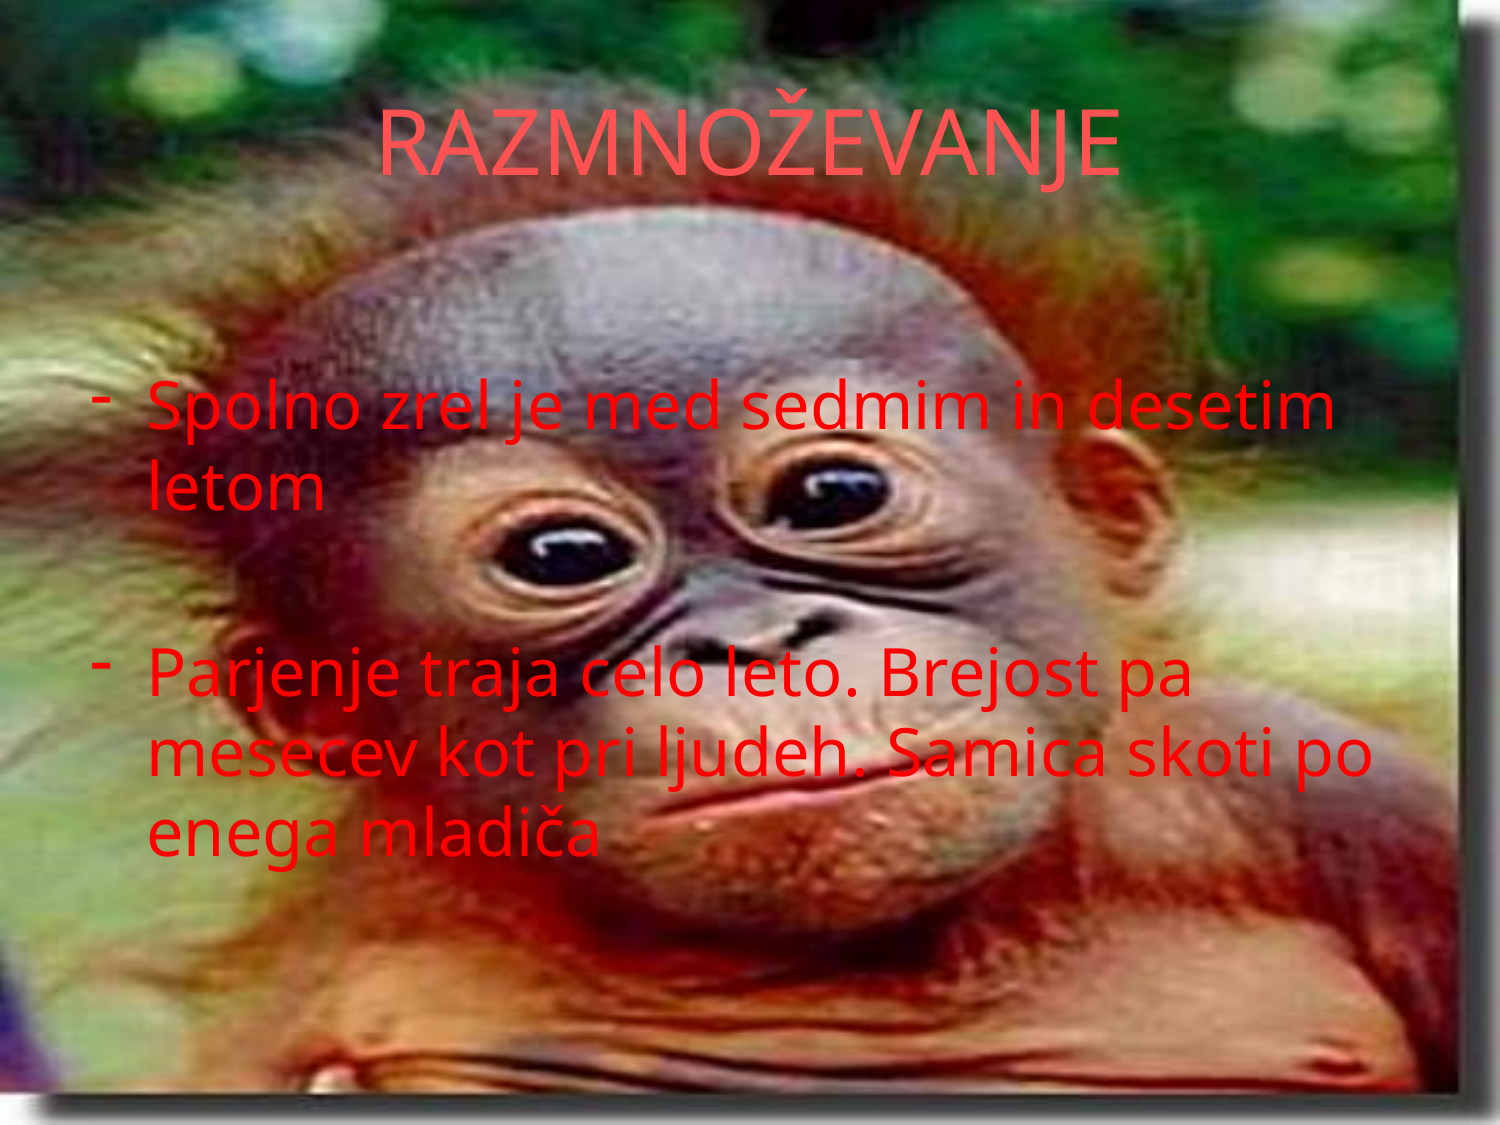

# RAZMNOŽEVANJE
Spolno zrel je med sedmim in desetim letom
Parjenje traja celo leto. Brejost pa mesecev kot pri ljudeh. Samica skoti po enega mladiča